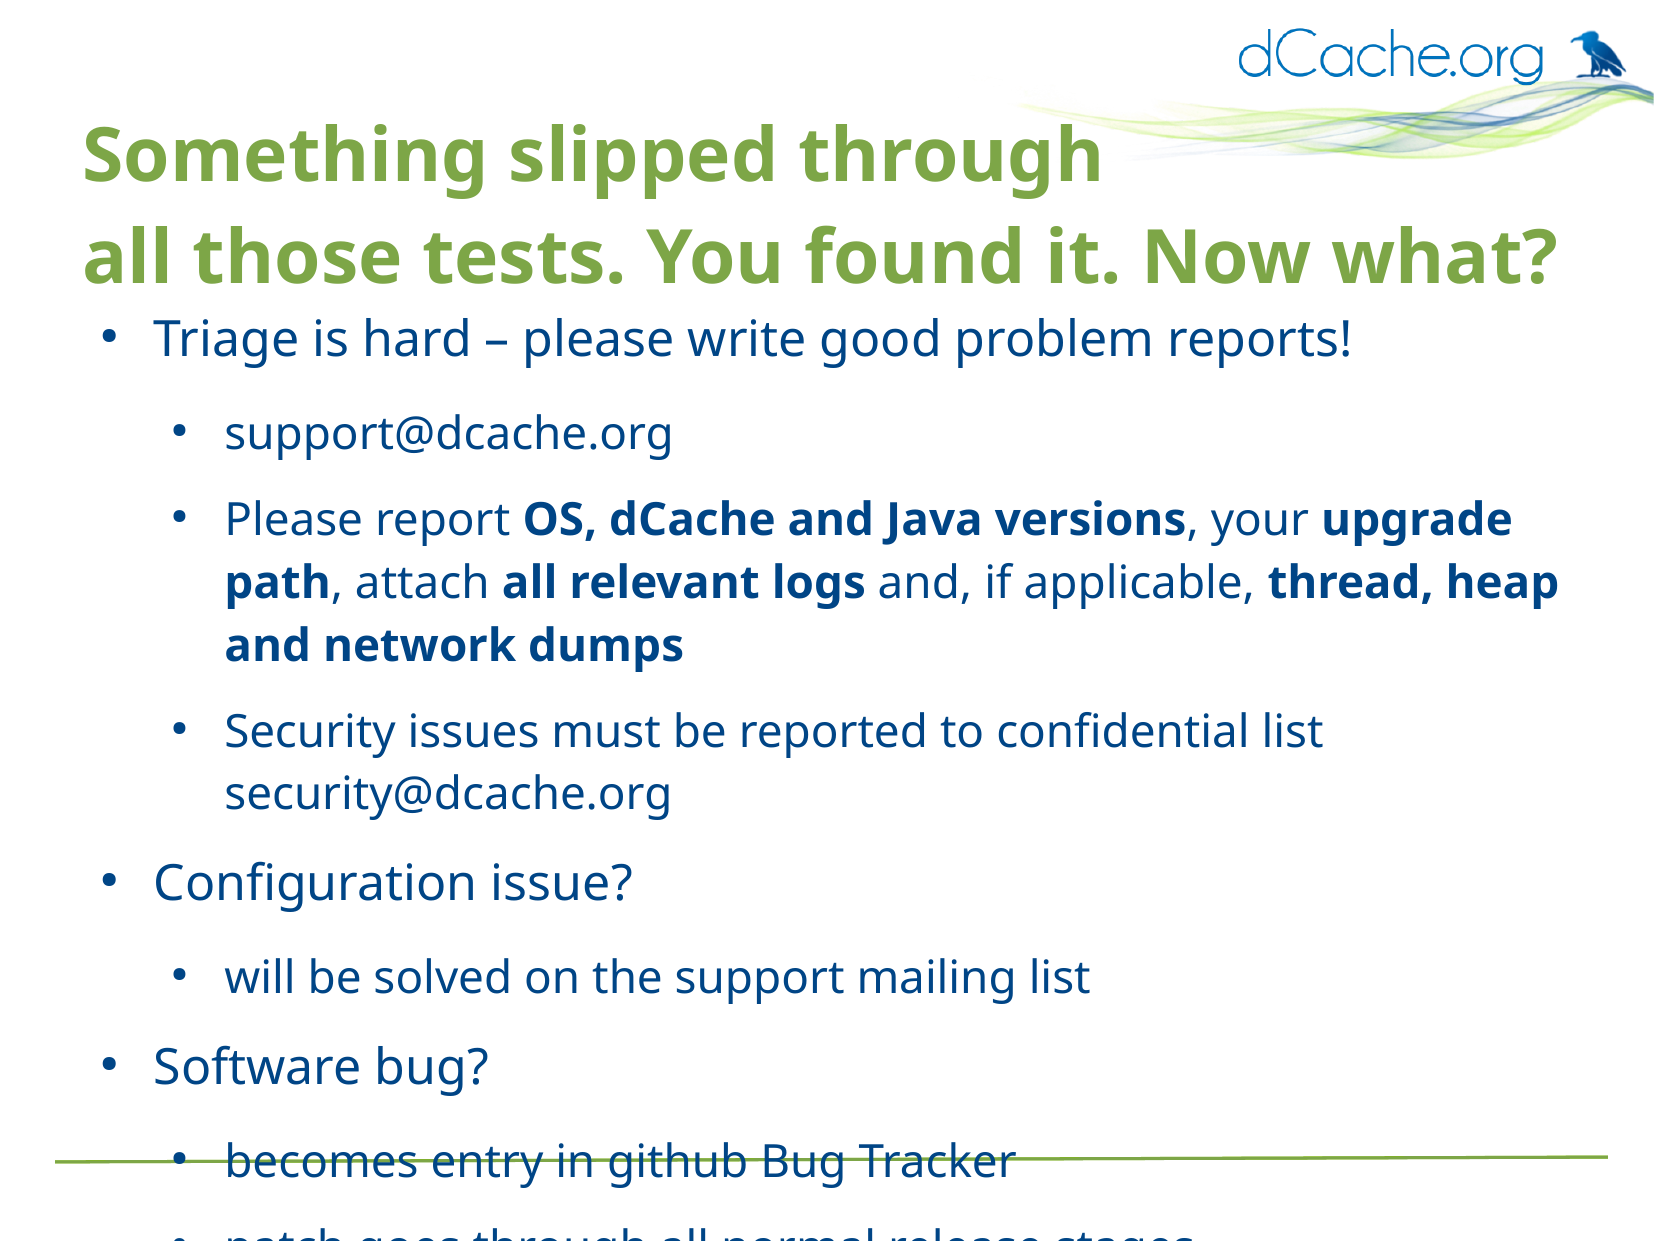

# Something slipped through all those tests. You found it. Now what?
Triage is hard – please write good problem reports!
support@dcache.org
Please report OS, dCache and Java versions, your upgrade path, attach all relevant logs and, if applicable, thread, heap and network dumps
Security issues must be reported to confidential list security@dcache.org
Configuration issue?
will be solved on the support mailing list
Software bug?
becomes entry in github Bug Tracker
patch goes through all normal release stages